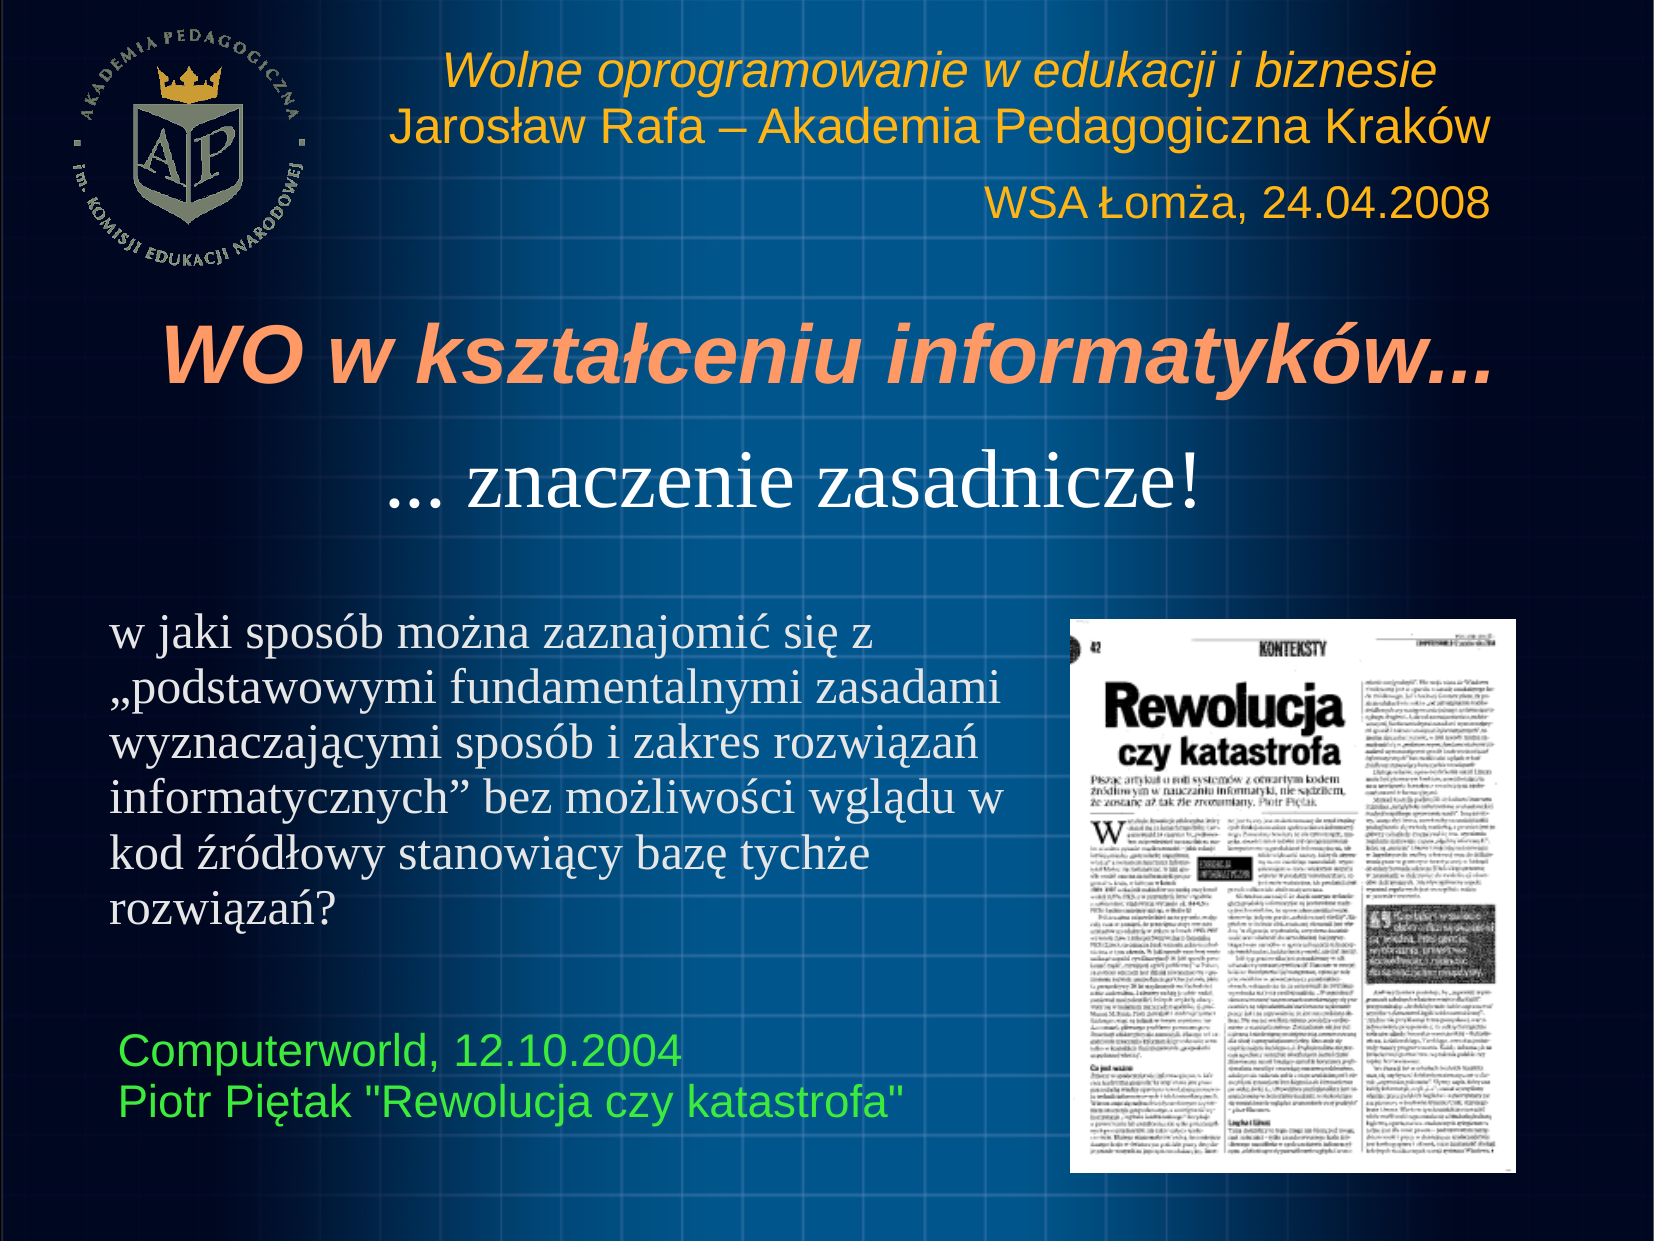

# WO w kształceniu informatyków...
... znaczenie zasadnicze!
w jaki sposób można zaznajomić się z „podstawowymi fundamentalnymi zasadami wyznaczającymi sposób i zakres rozwiązań informatycznych” bez możliwości wglądu w kod źródłowy stanowiący bazę tychże rozwiązań?
Computerworld, 12.10.2004
Piotr Piętak "Rewolucja czy katastrofa"